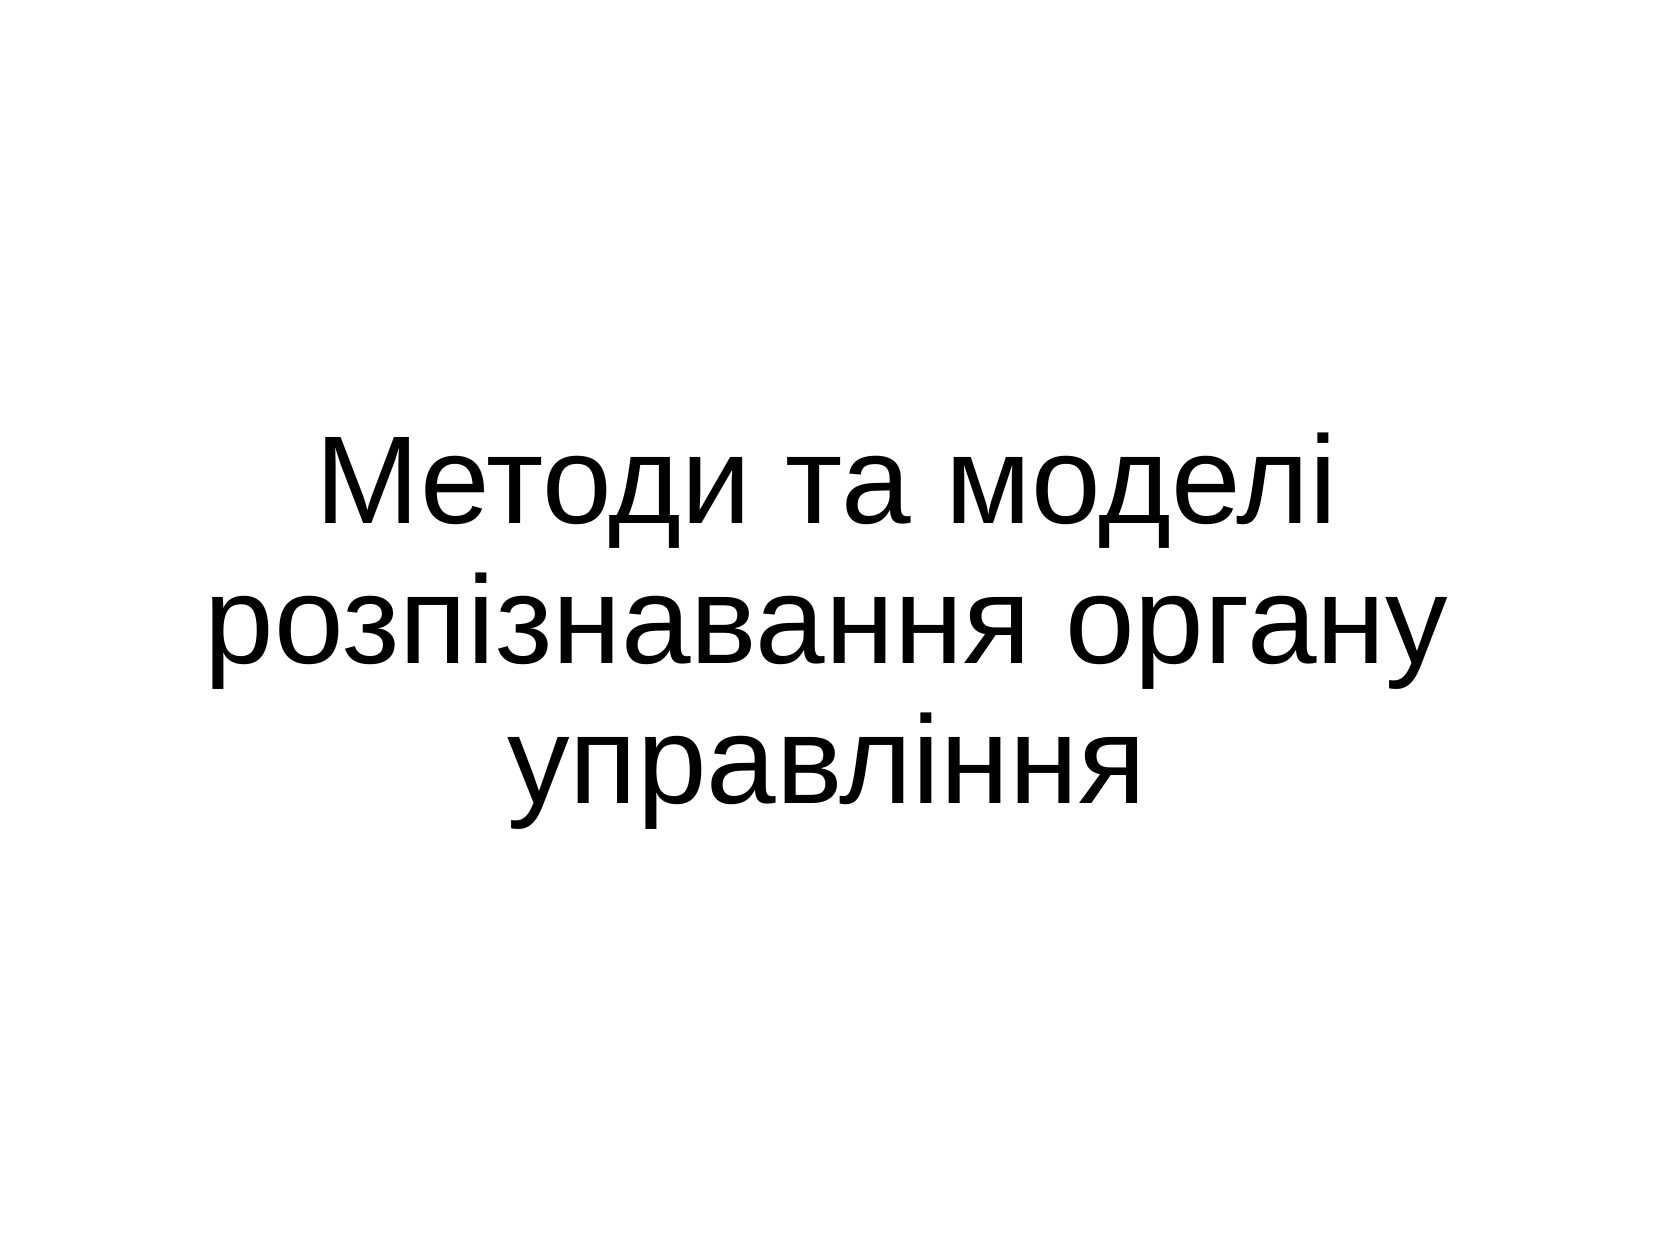

# Методи та моделі розпізнавання органу управління